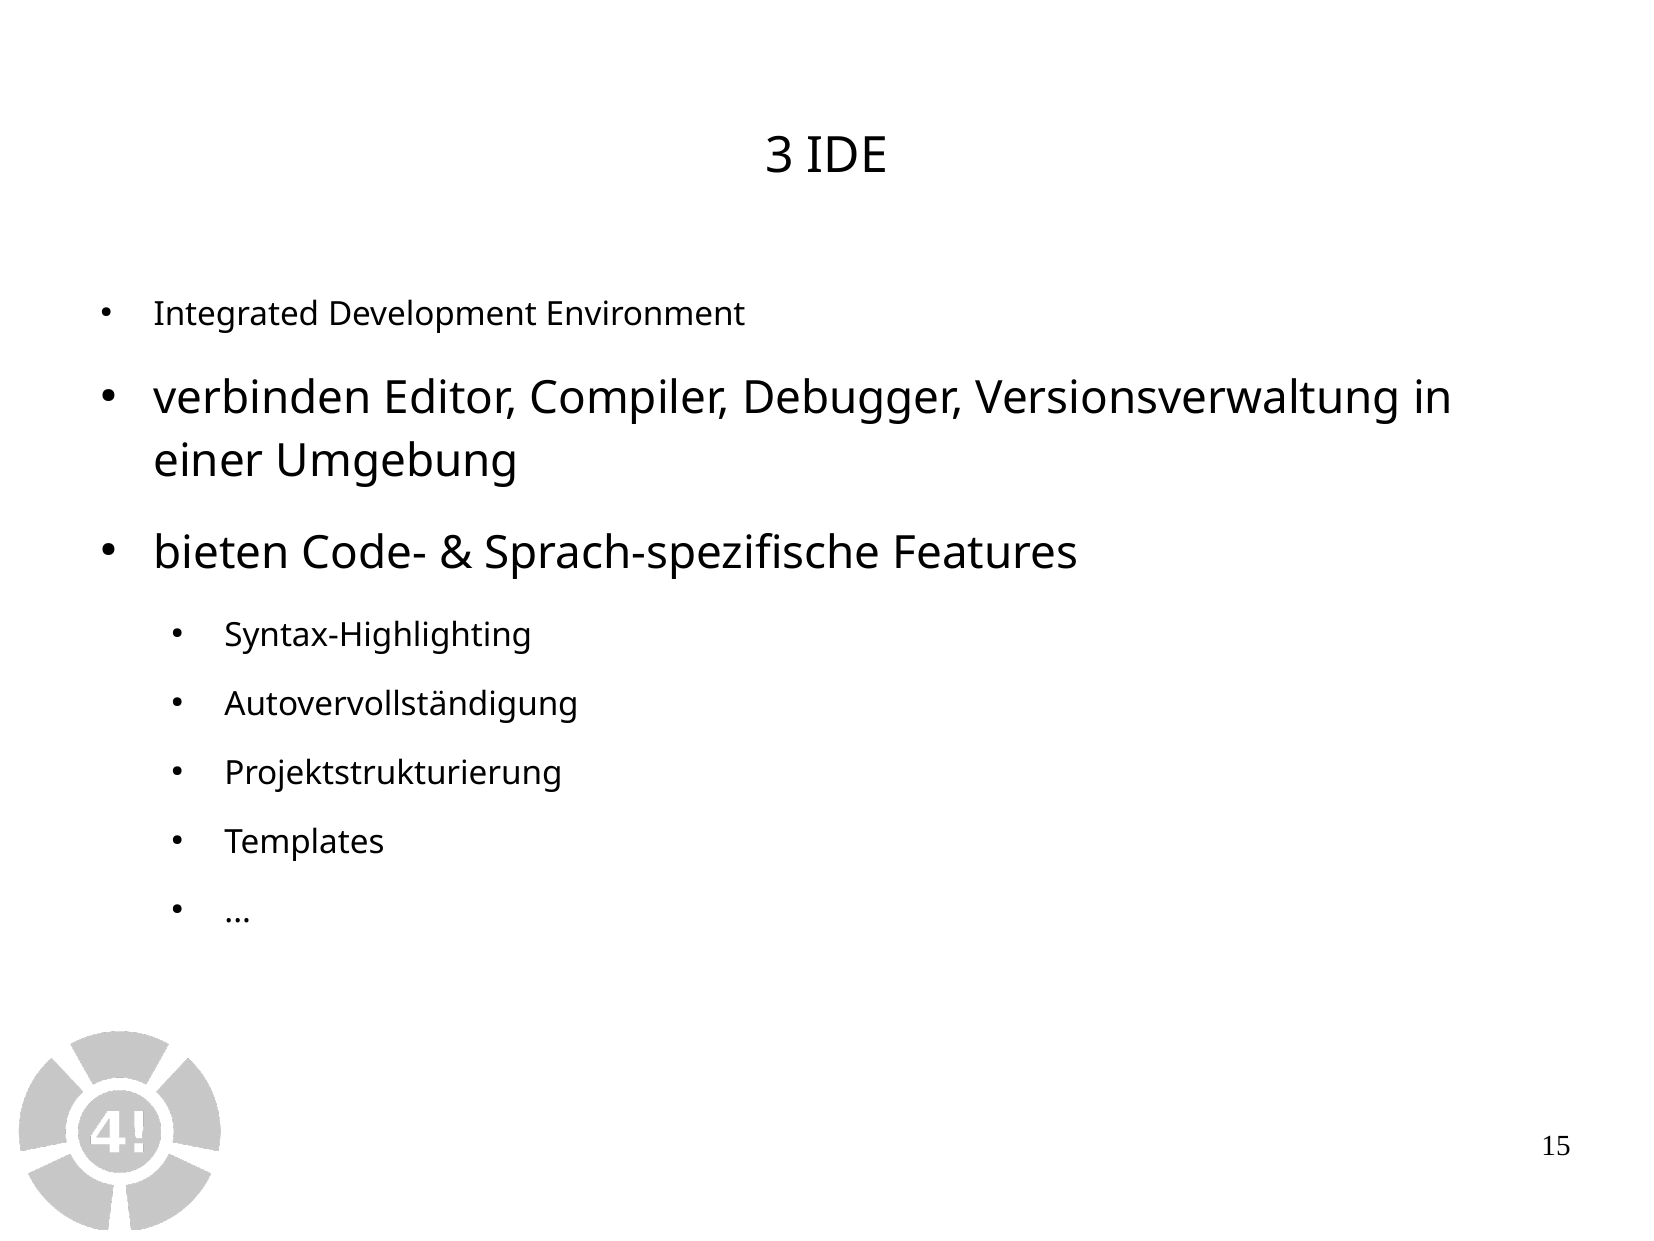

# 3 IDE
Integrated Development Environment
verbinden Editor, Compiler, Debugger, Versionsverwaltung in einer Umgebung
bieten Code- & Sprach-spezifische Features
Syntax-Highlighting
Autovervollständigung
Projektstrukturierung
Templates
...
15